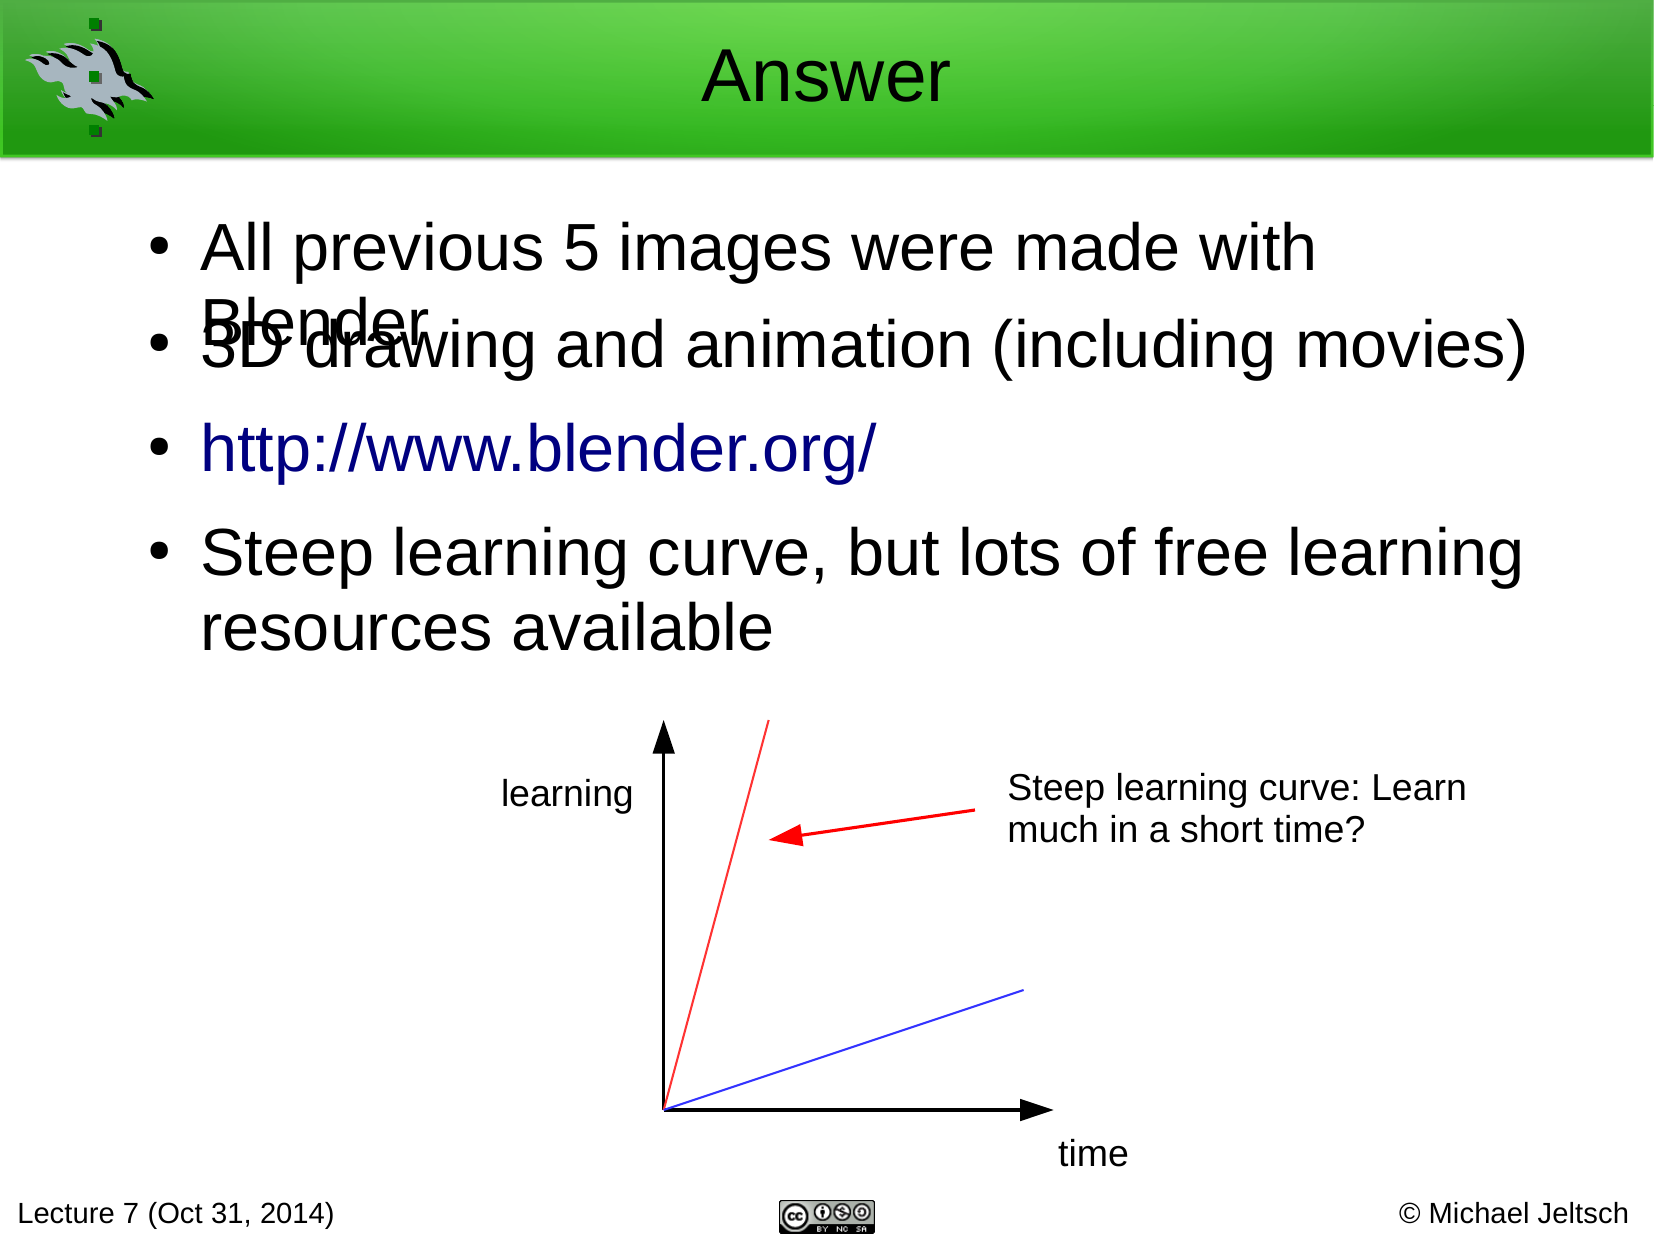

# Answer
All previous 5 images were made with Blender
3D drawing and animation (including movies)
http://www.blender.org/
Steep learning curve, but lots of free learning resources available
learning
time
Steep learning curve: Learn
much in a short time?